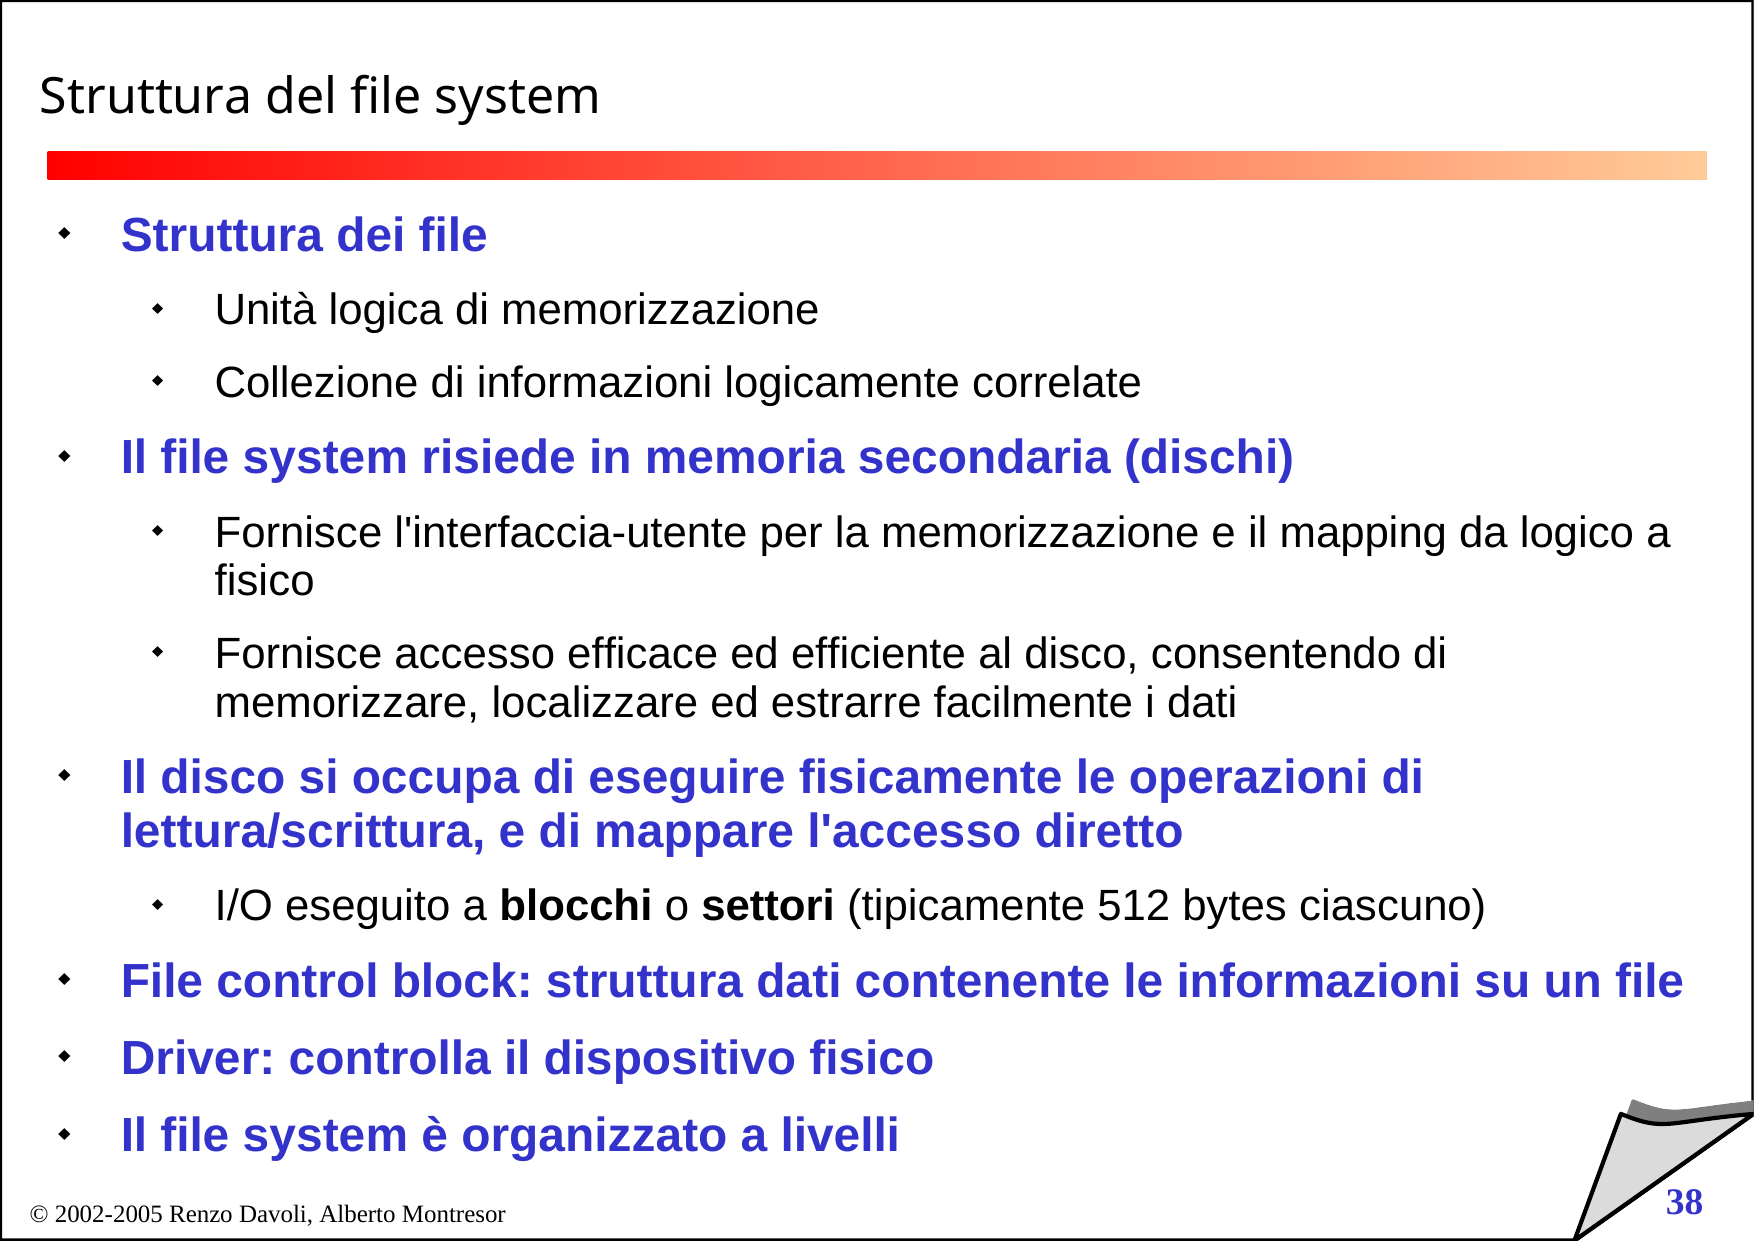

# Struttura del file system
Struttura dei file
Unità logica di memorizzazione
Collezione di informazioni logicamente correlate
Il file system risiede in memoria secondaria (dischi)
Fornisce l'interfaccia-utente per la memorizzazione e il mapping da logico a fisico
Fornisce accesso efficace ed efficiente al disco, consentendo di memorizzare, localizzare ed estrarre facilmente i dati
Il disco si occupa di eseguire fisicamente le operazioni di lettura/scrittura, e di mappare l'accesso diretto
I/O eseguito a blocchi o settori (tipicamente 512 bytes ciascuno)
File control block: struttura dati contenente le informazioni su un file
Driver: controlla il dispositivo fisico
Il file system è organizzato a livelli